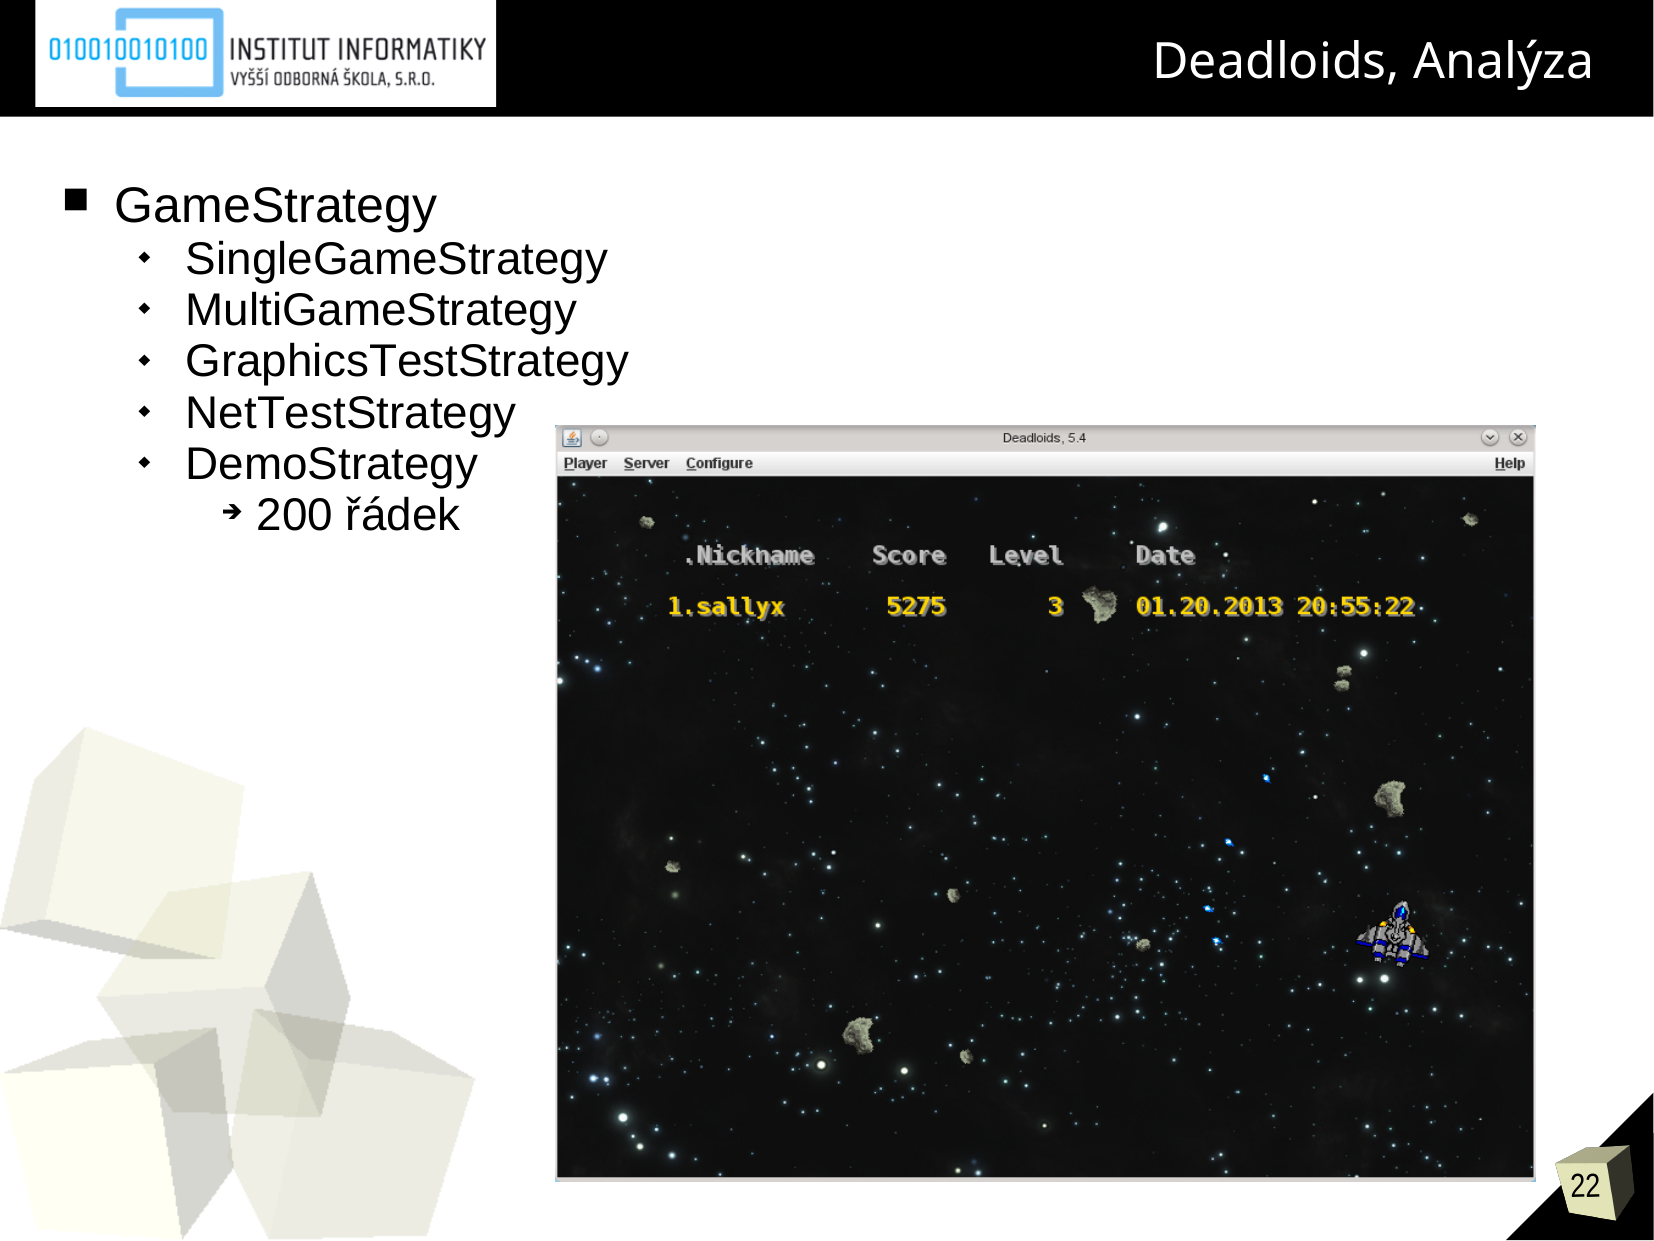

# Deadloids, Analýza
GameStrategy
SingleGameStrategy
MultiGameStrategy
GraphicsTestStrategy
NetTestStrategy
DemoStrategy
200 řádek